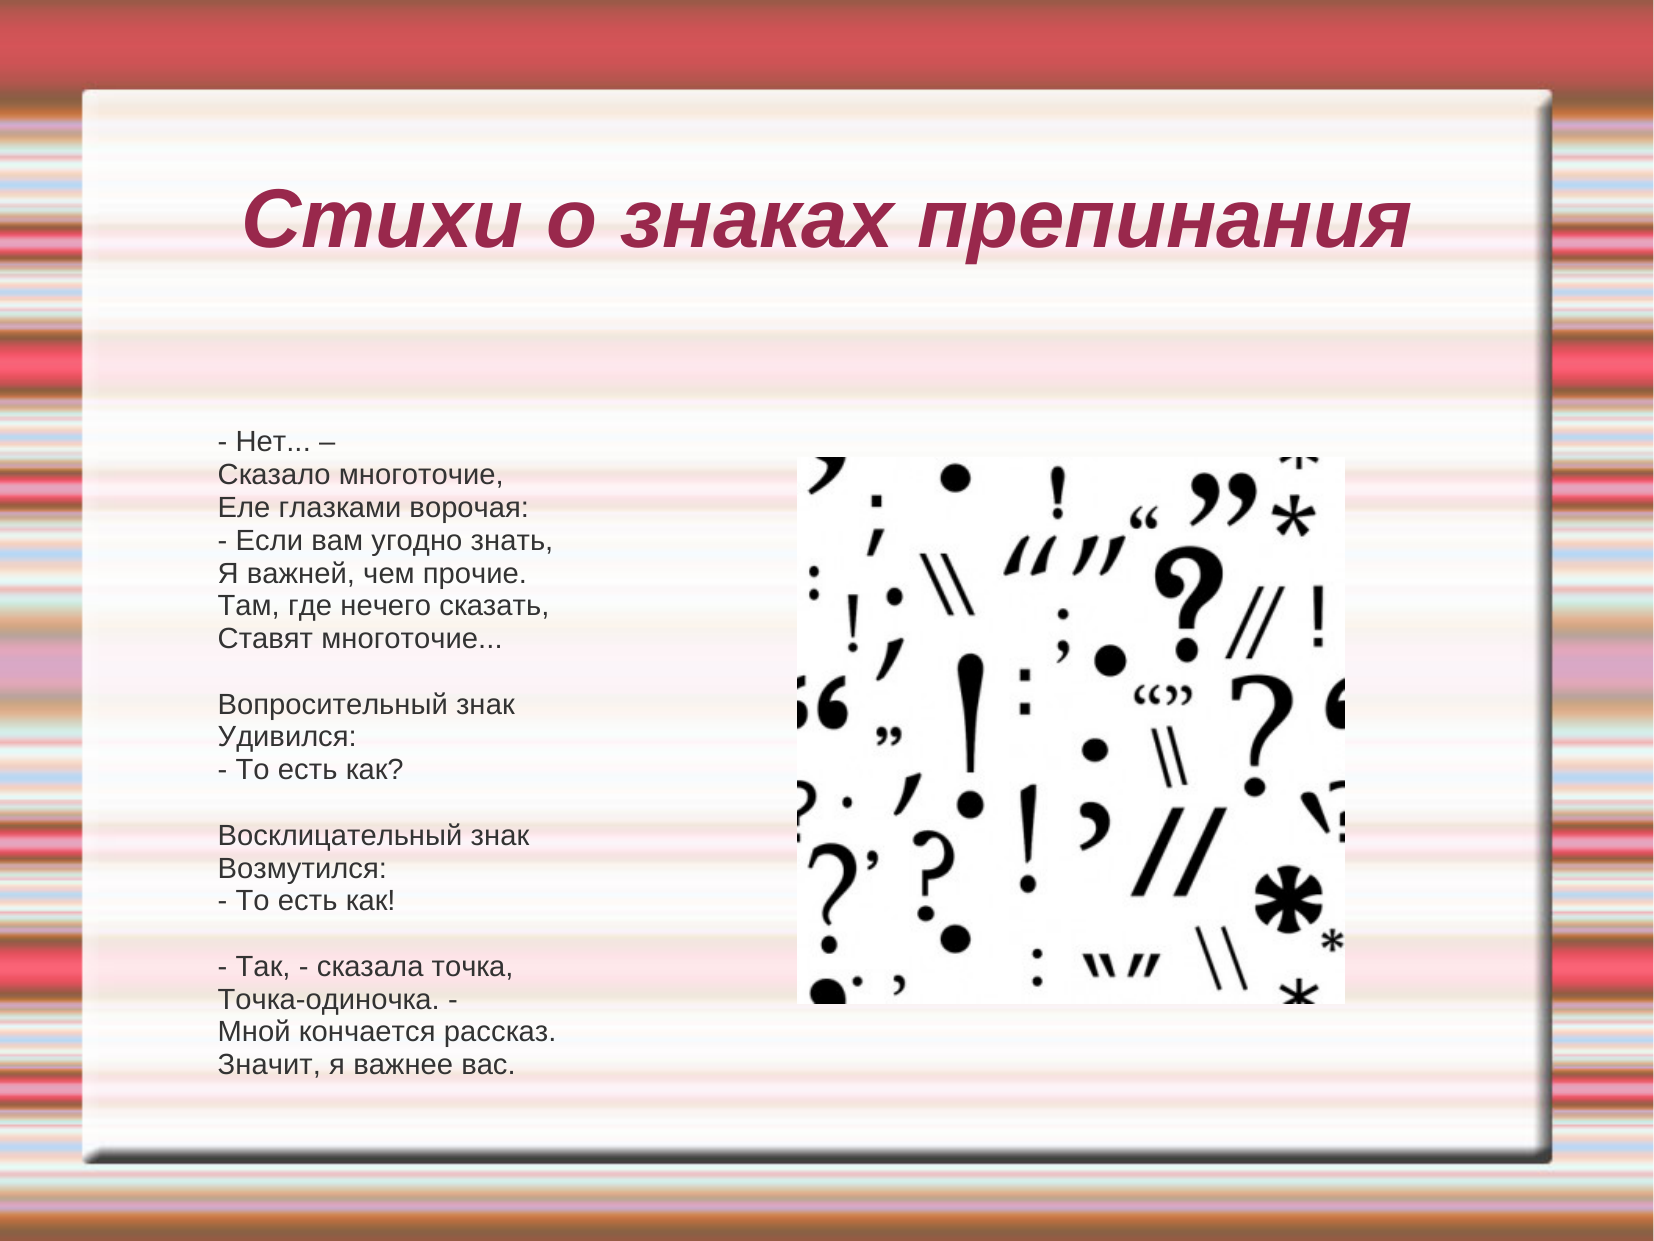

# Стихи о знаках препинания
- Нет... –
Сказало многоточие,
Еле глазками ворочая:
- Если вам угодно знать,
Я важней, чем прочие.
Там, где нечего сказать,
Ставят многоточие...
Вопросительный знак
Удивился:
- То есть как?
Восклицательный знак
Возмутился:
- То есть как!
- Так, - сказала точка,
Точка-одиночка. -
Мной кончается рассказ.
Значит, я важнее вас.